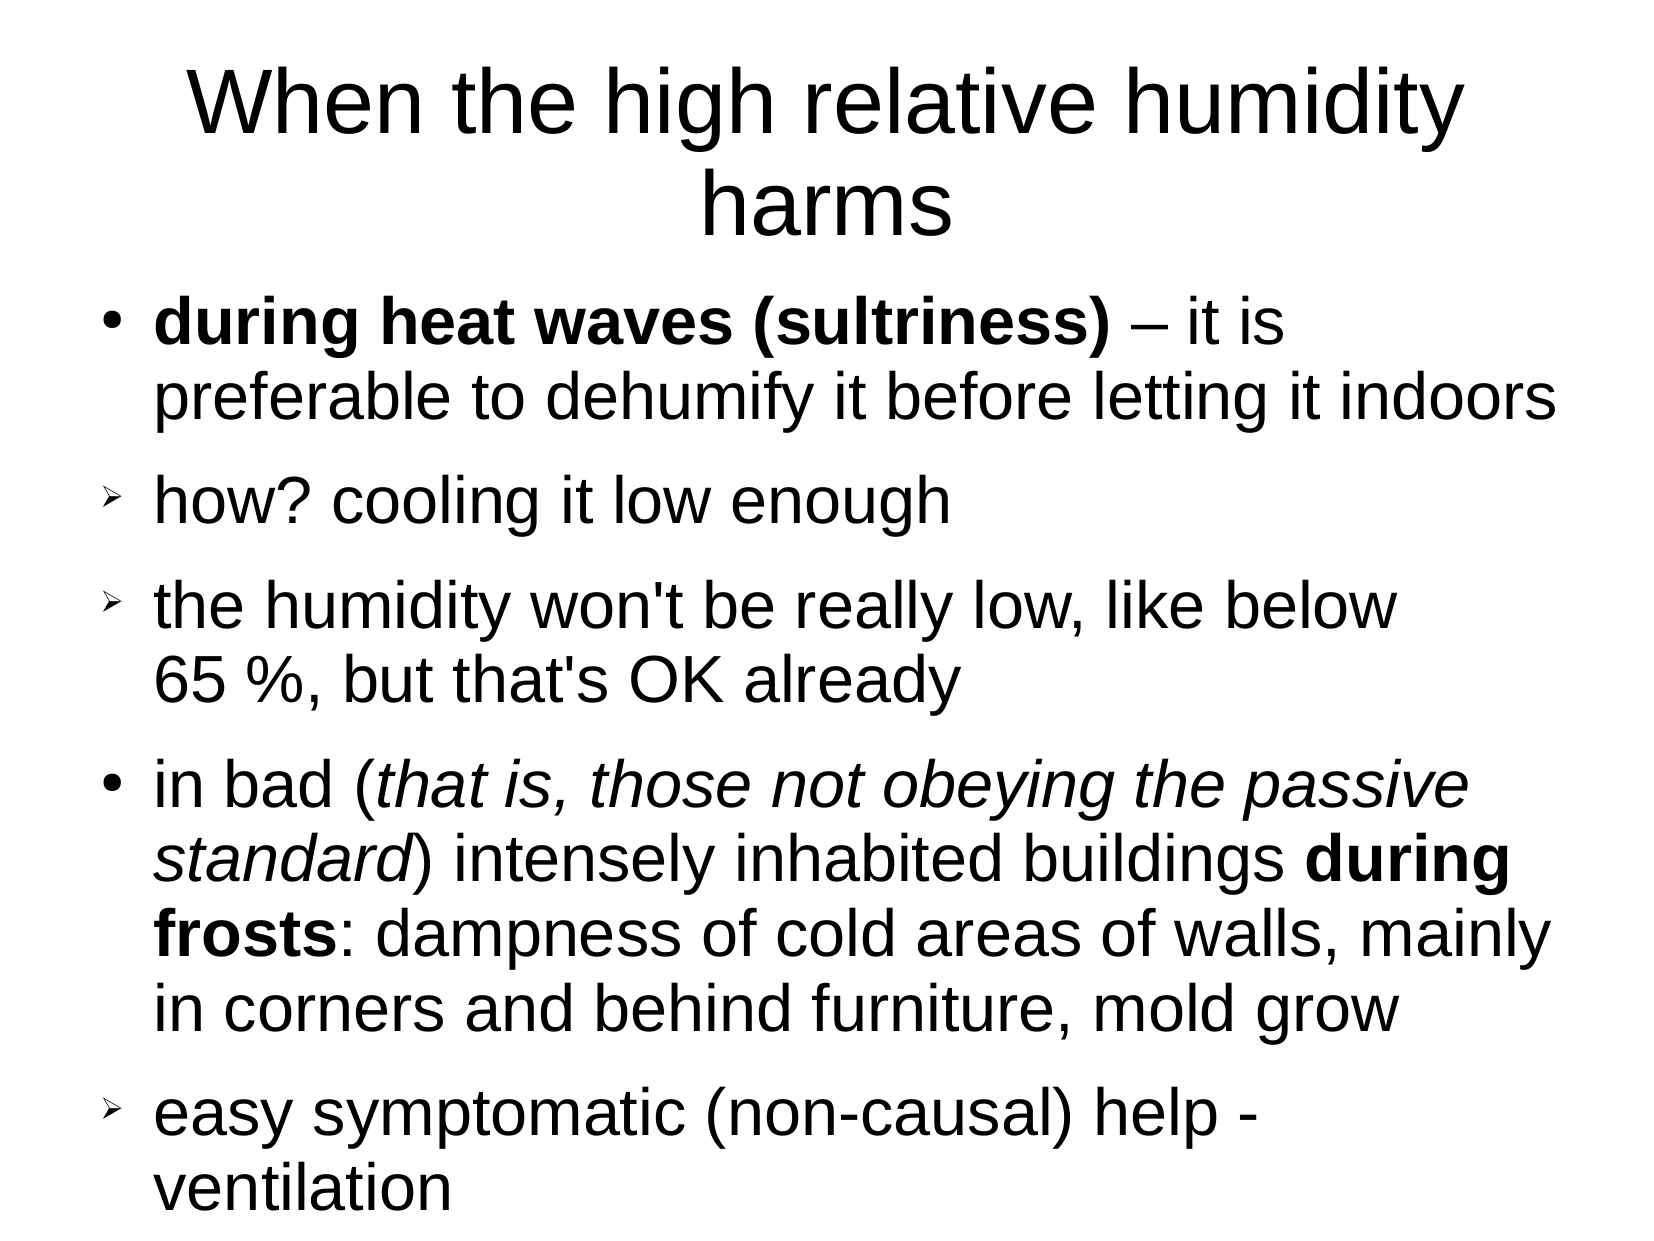

# When the high relative humidity harms
during heat waves (sultriness) – it is preferable to dehumify it before letting it indoors
how? cooling it low enough
the humidity won't be really low, like below 65 %, but that's OK already
in bad (that is, those not obeying the passive standard) intensely inhabited buildings during frosts: dampness of cold areas of walls, mainly in corners and behind furniture, mold grow
easy symptomatic (non-causal) help - ventilation